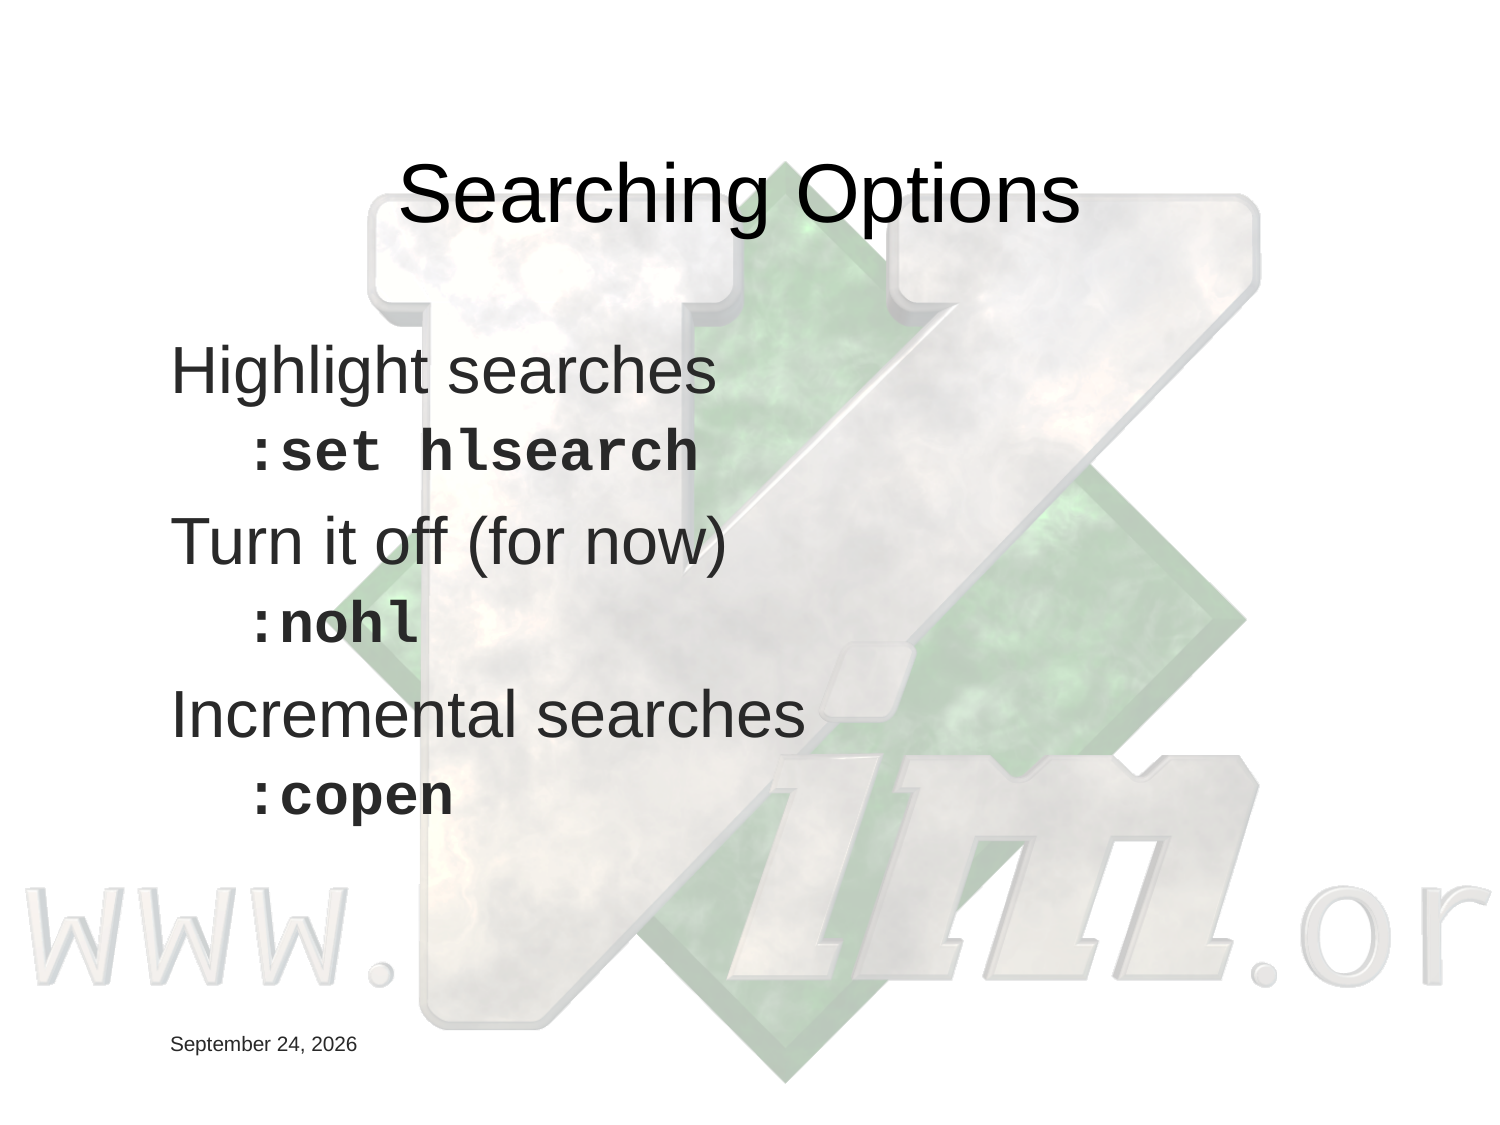

# Searching Options
Highlight searches
:set hlsearch
Turn it off (for now)
:nohl
Incremental searches
:copen